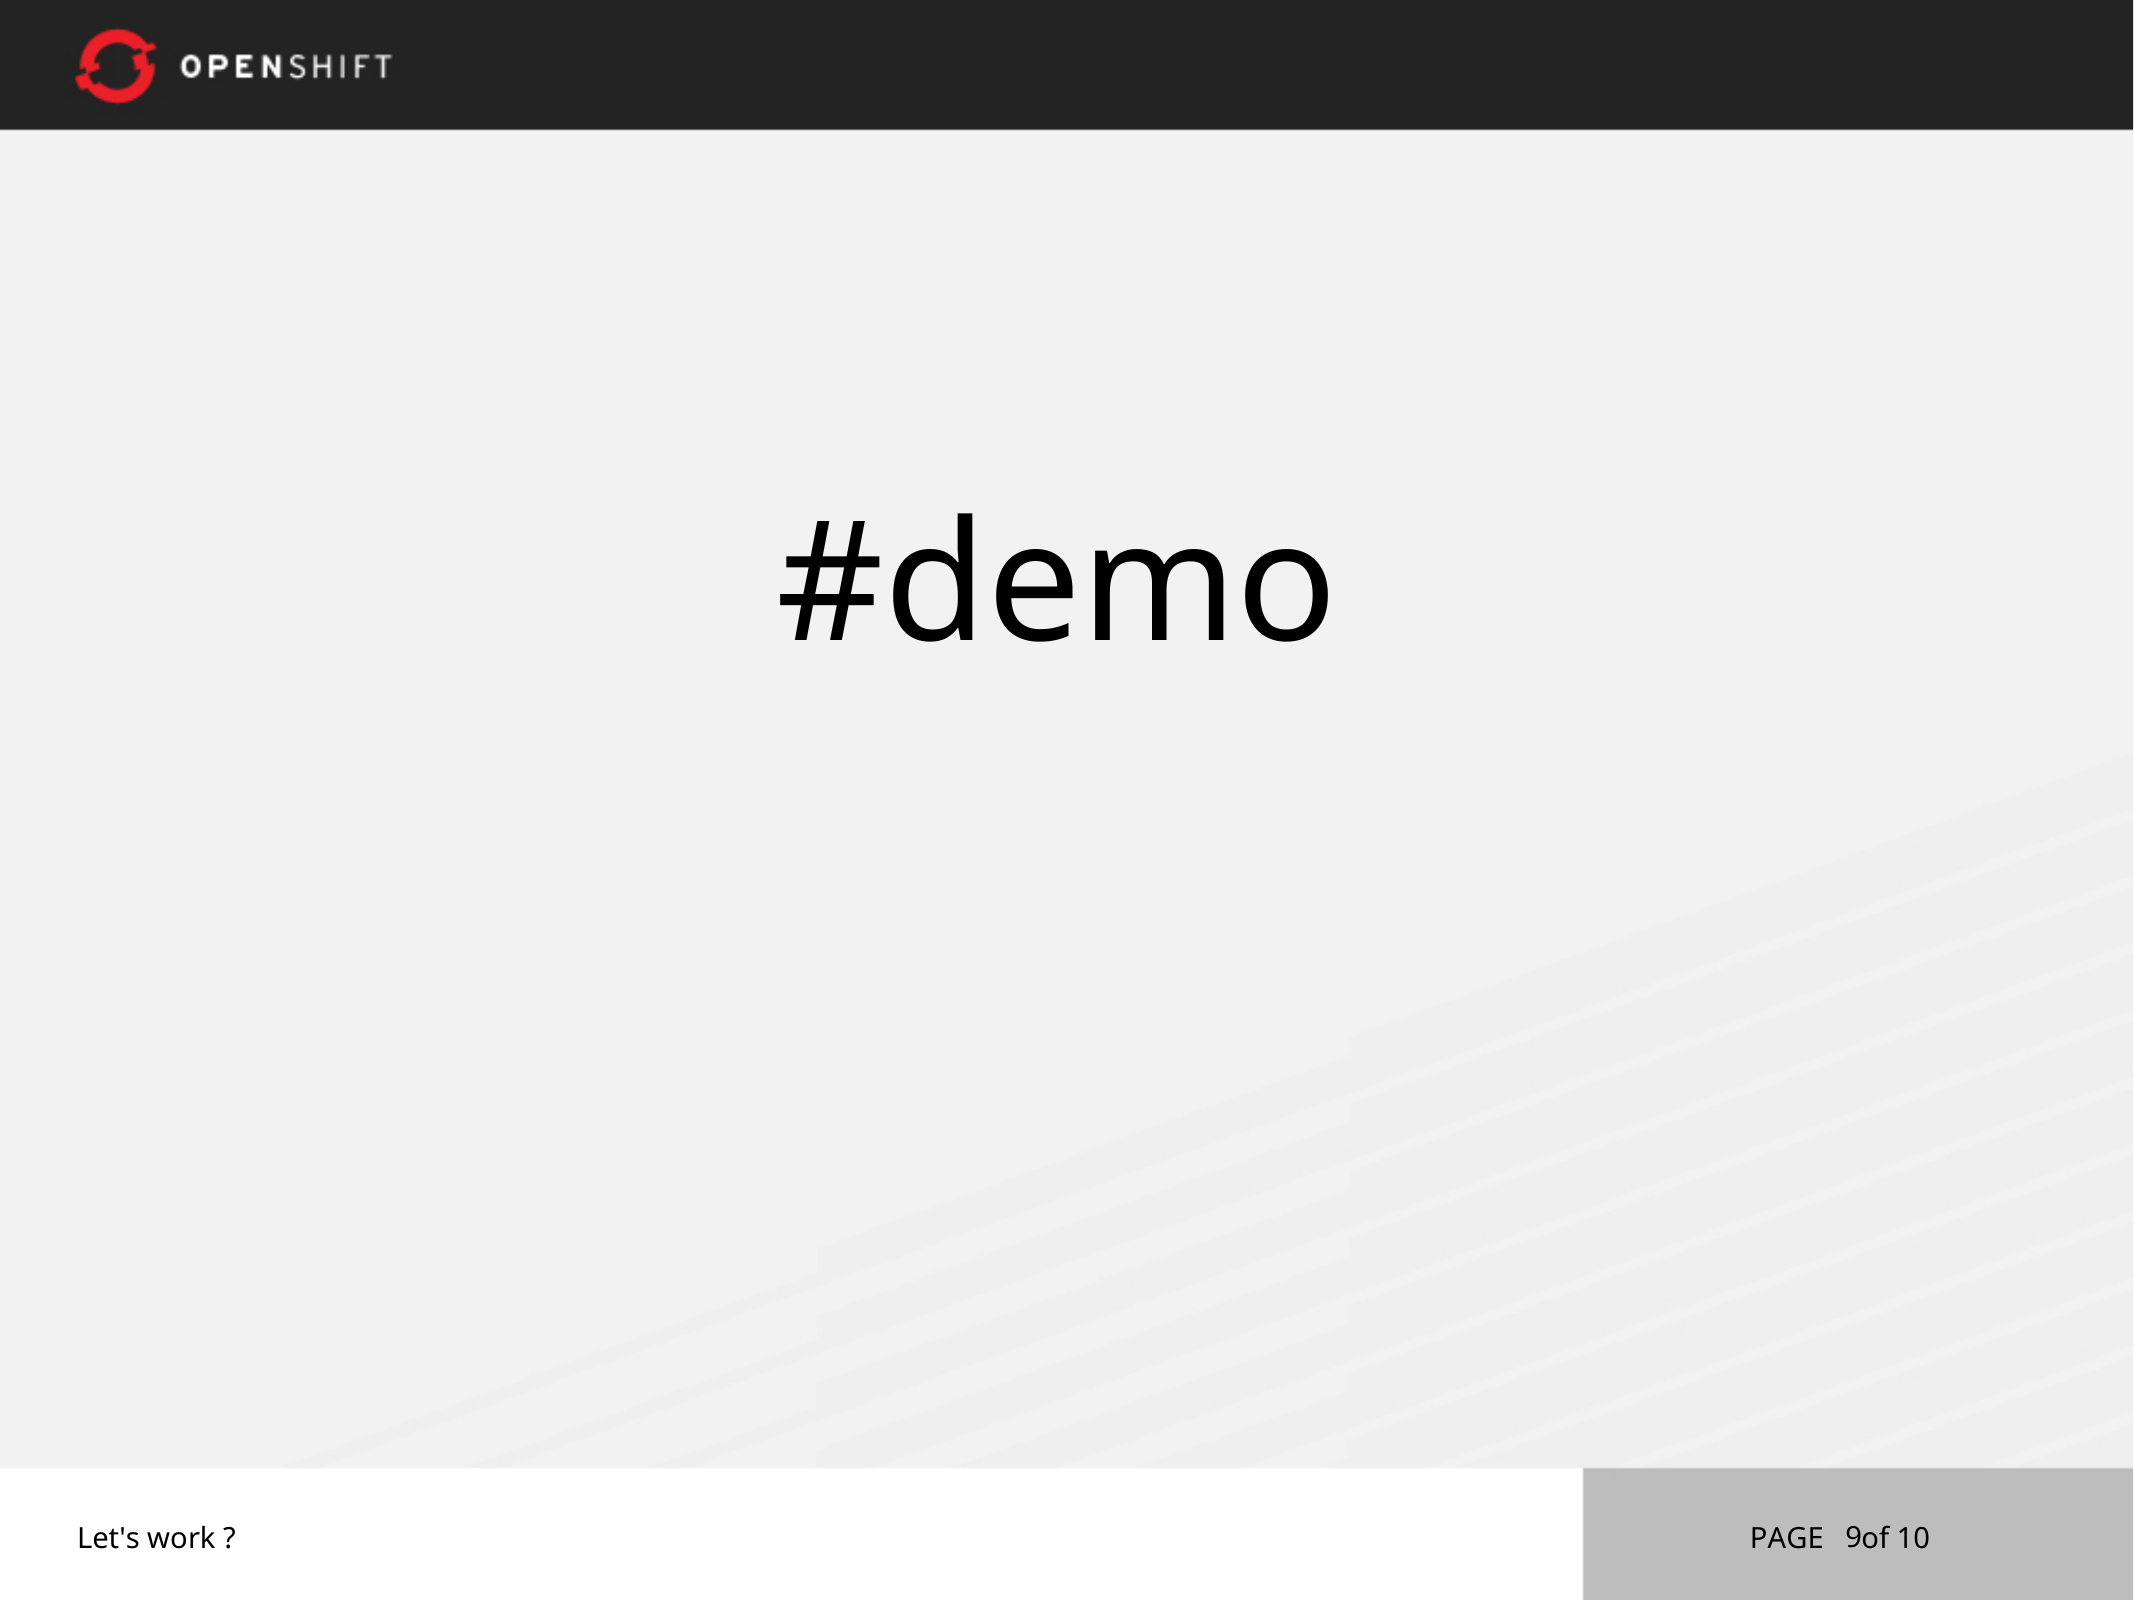

#demo
PAGE of 10
Let's work ?
9